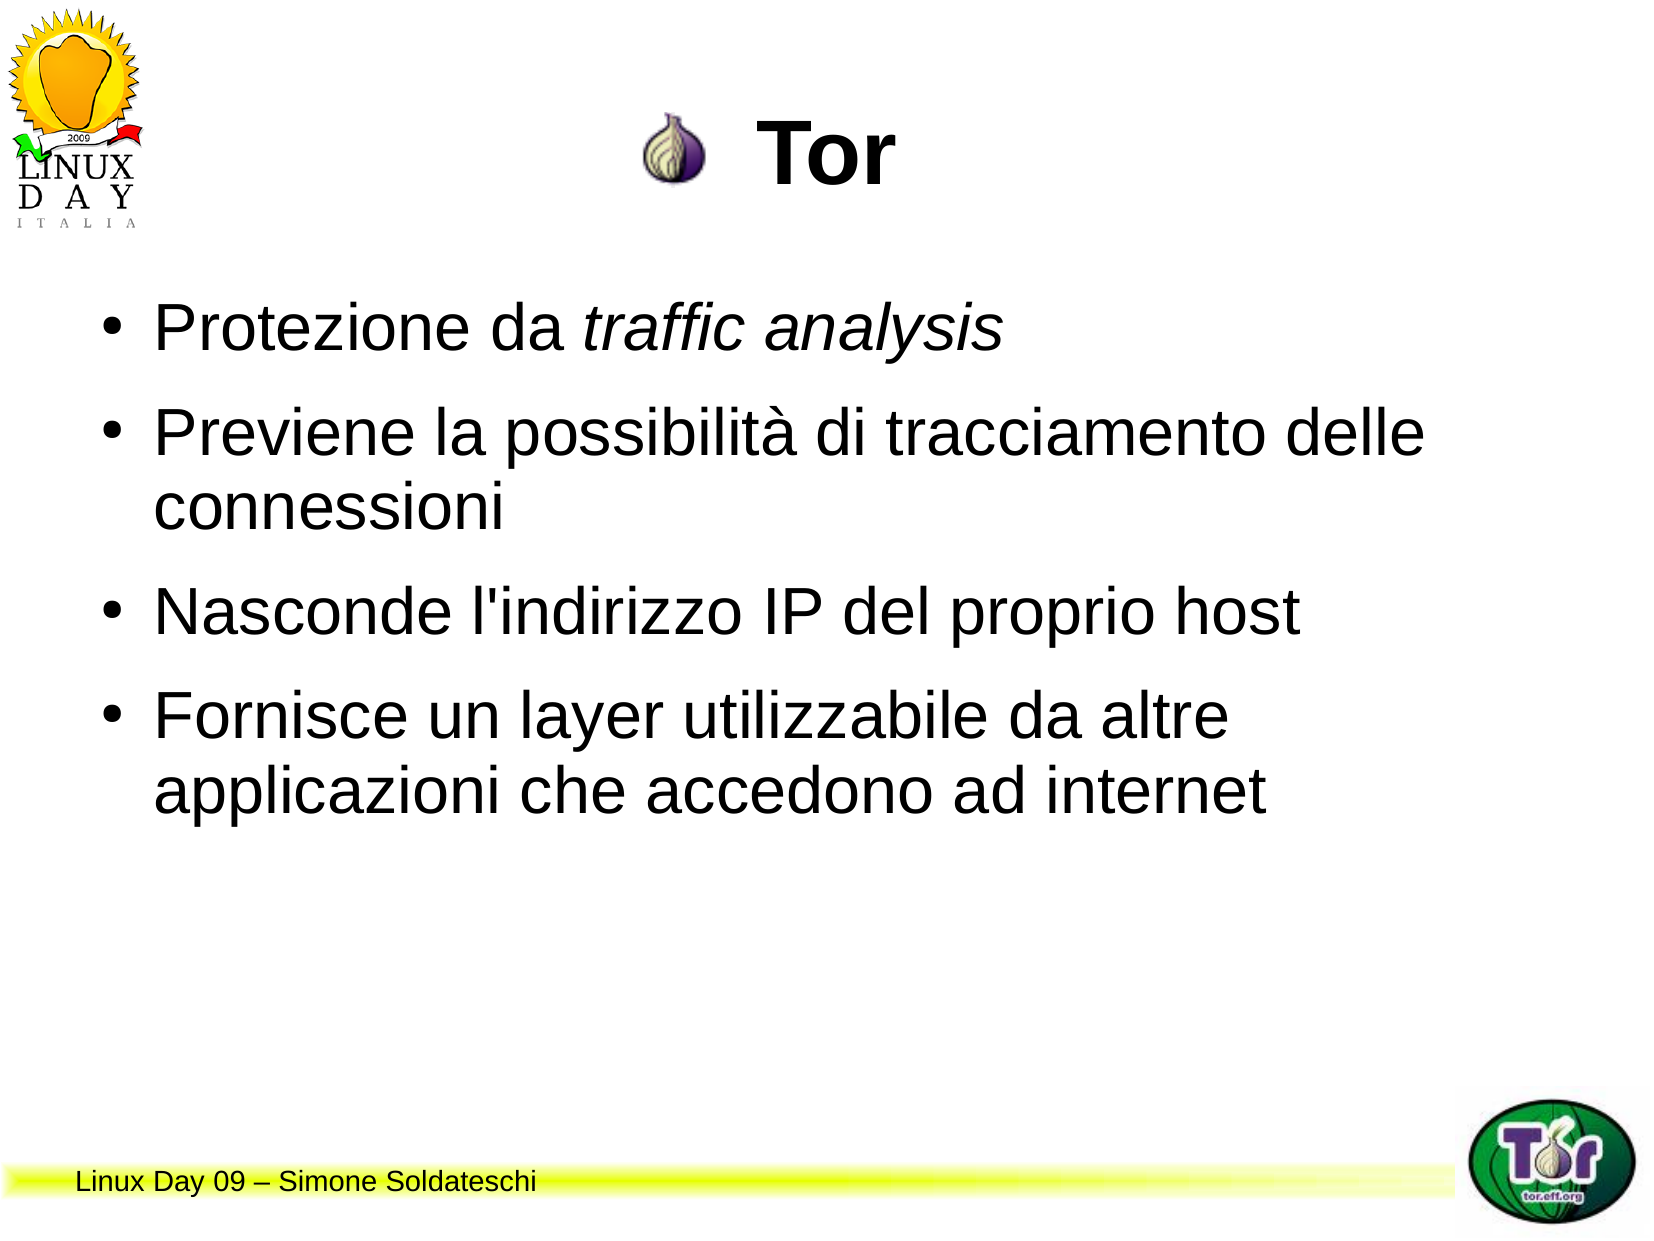

# Tor
Protezione da traffic analysis
Previene la possibilità di tracciamento delle connessioni
Nasconde l'indirizzo IP del proprio host
Fornisce un layer utilizzabile da altre applicazioni che accedono ad internet